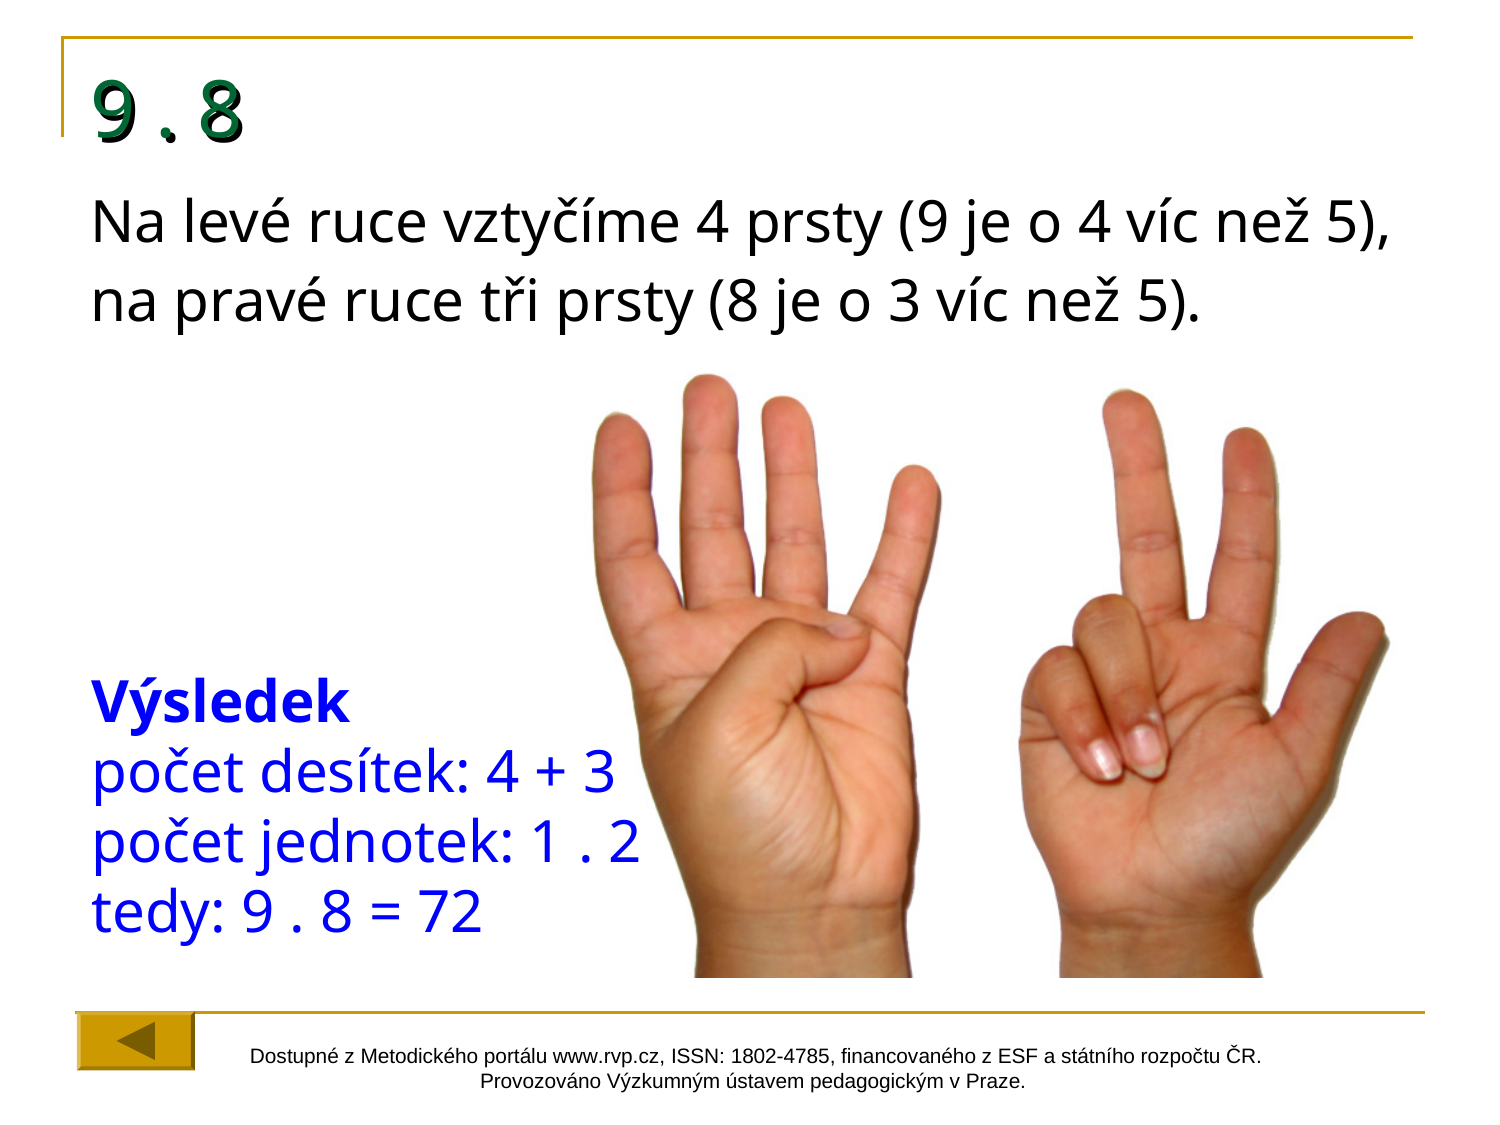

# 9 . 8
Na levé ruce vztyčíme 4 prsty (9 je o 4 víc než 5), na pravé ruce tři prsty (8 je o 3 víc než 5).
Výsledek
počet desítek: 4 + 3
počet jednotek: 1 . 2
tedy: 9 . 8 = 72